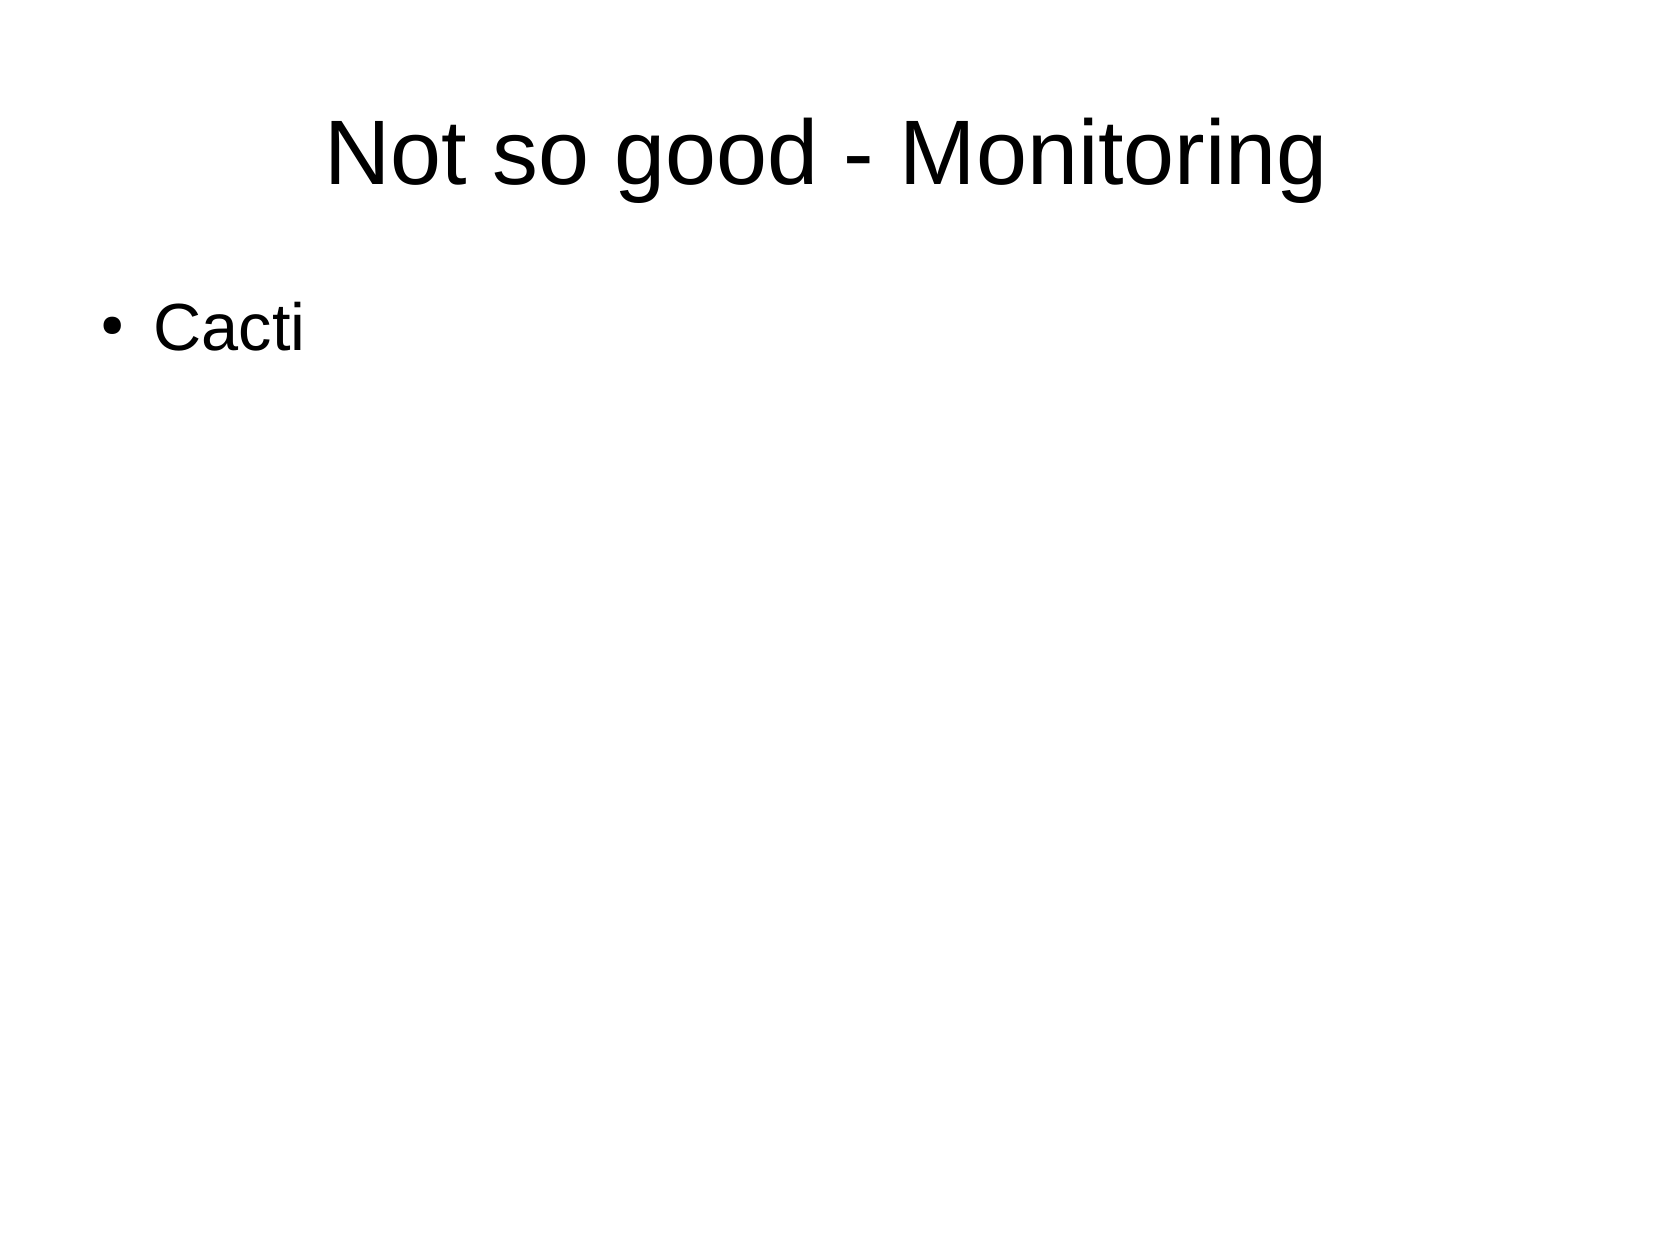

# Not so good - Monitoring
Cacti